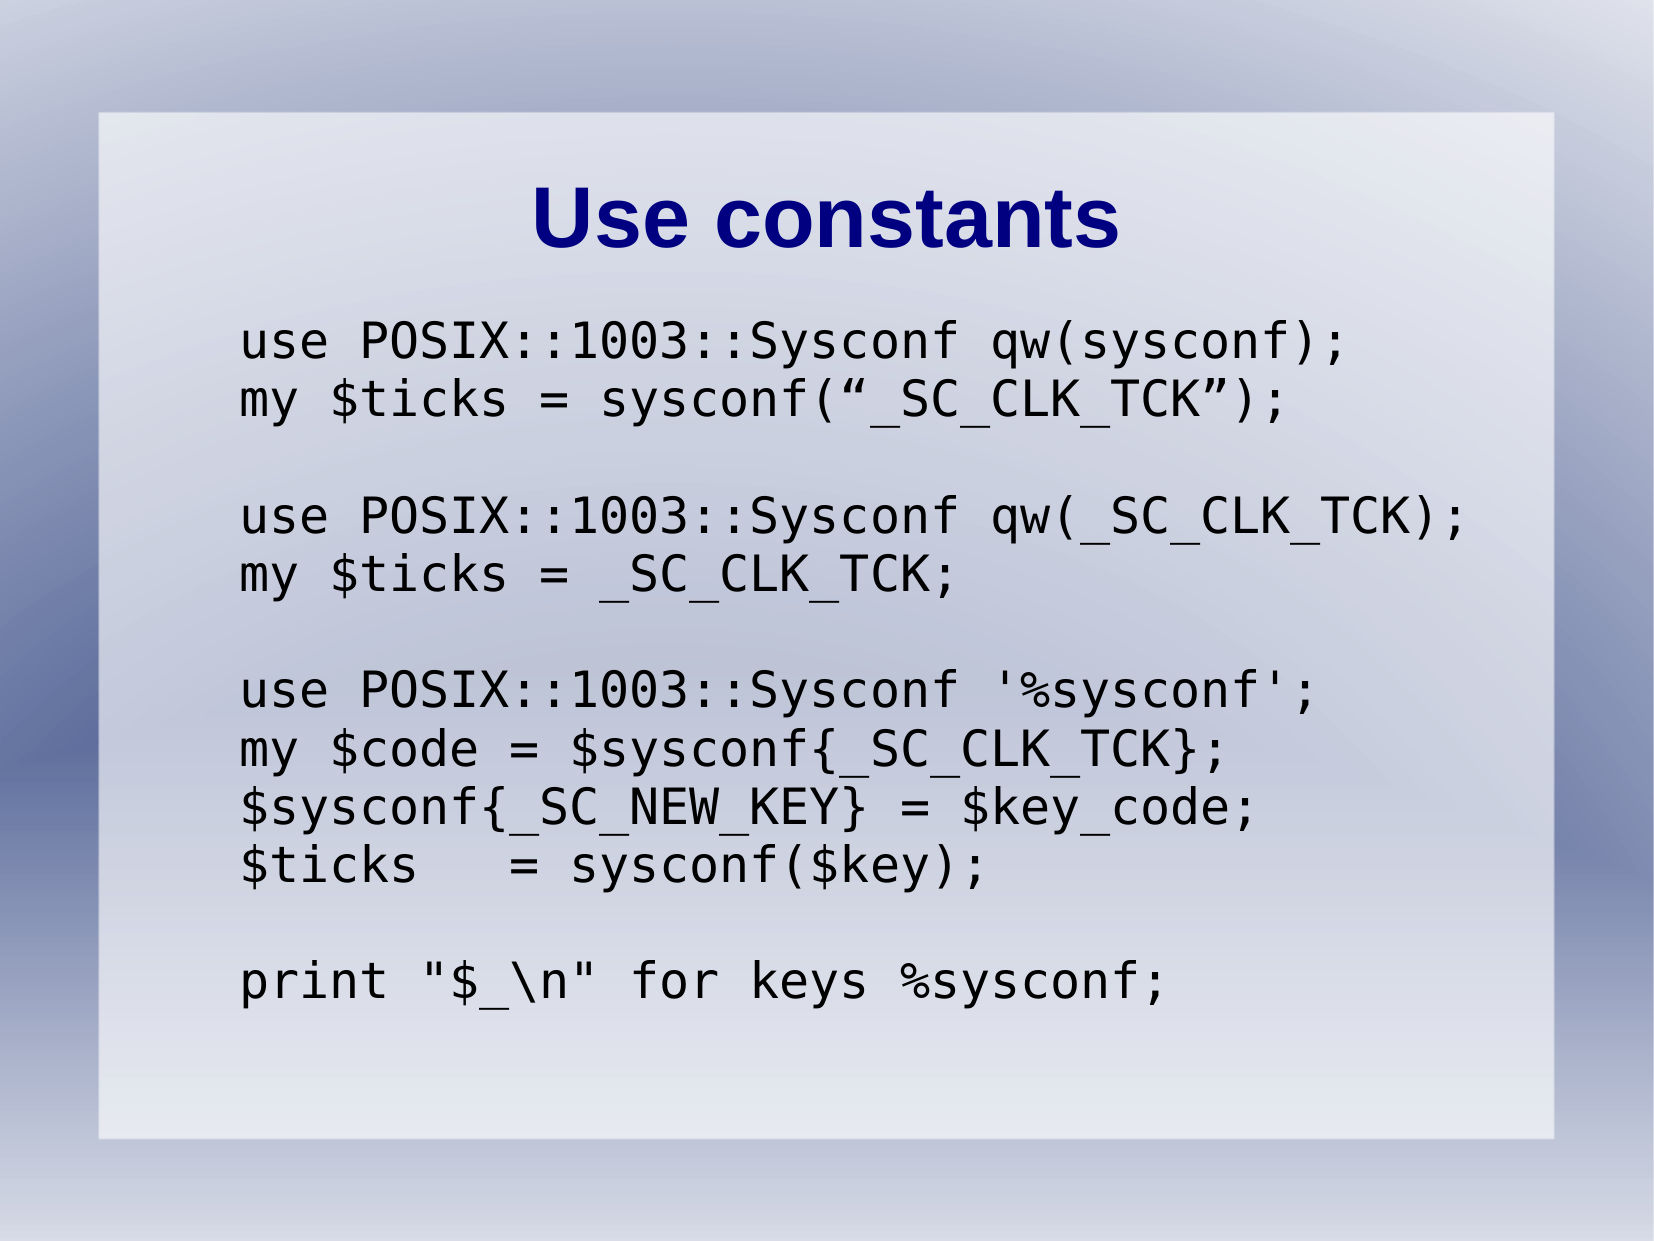

# Use constants
use POSIX::1003::Sysconf qw(sysconf);
my $ticks = sysconf(“_SC_CLK_TCK”);
use POSIX::1003::Sysconf qw(_SC_CLK_TCK);
my $ticks = _SC_CLK_TCK;
use POSIX::1003::Sysconf '%sysconf';
my $code = $sysconf{_SC_CLK_TCK};
$sysconf{_SC_NEW_KEY} = $key_code;
$ticks = sysconf($key);
print "$_\n" for keys %sysconf;